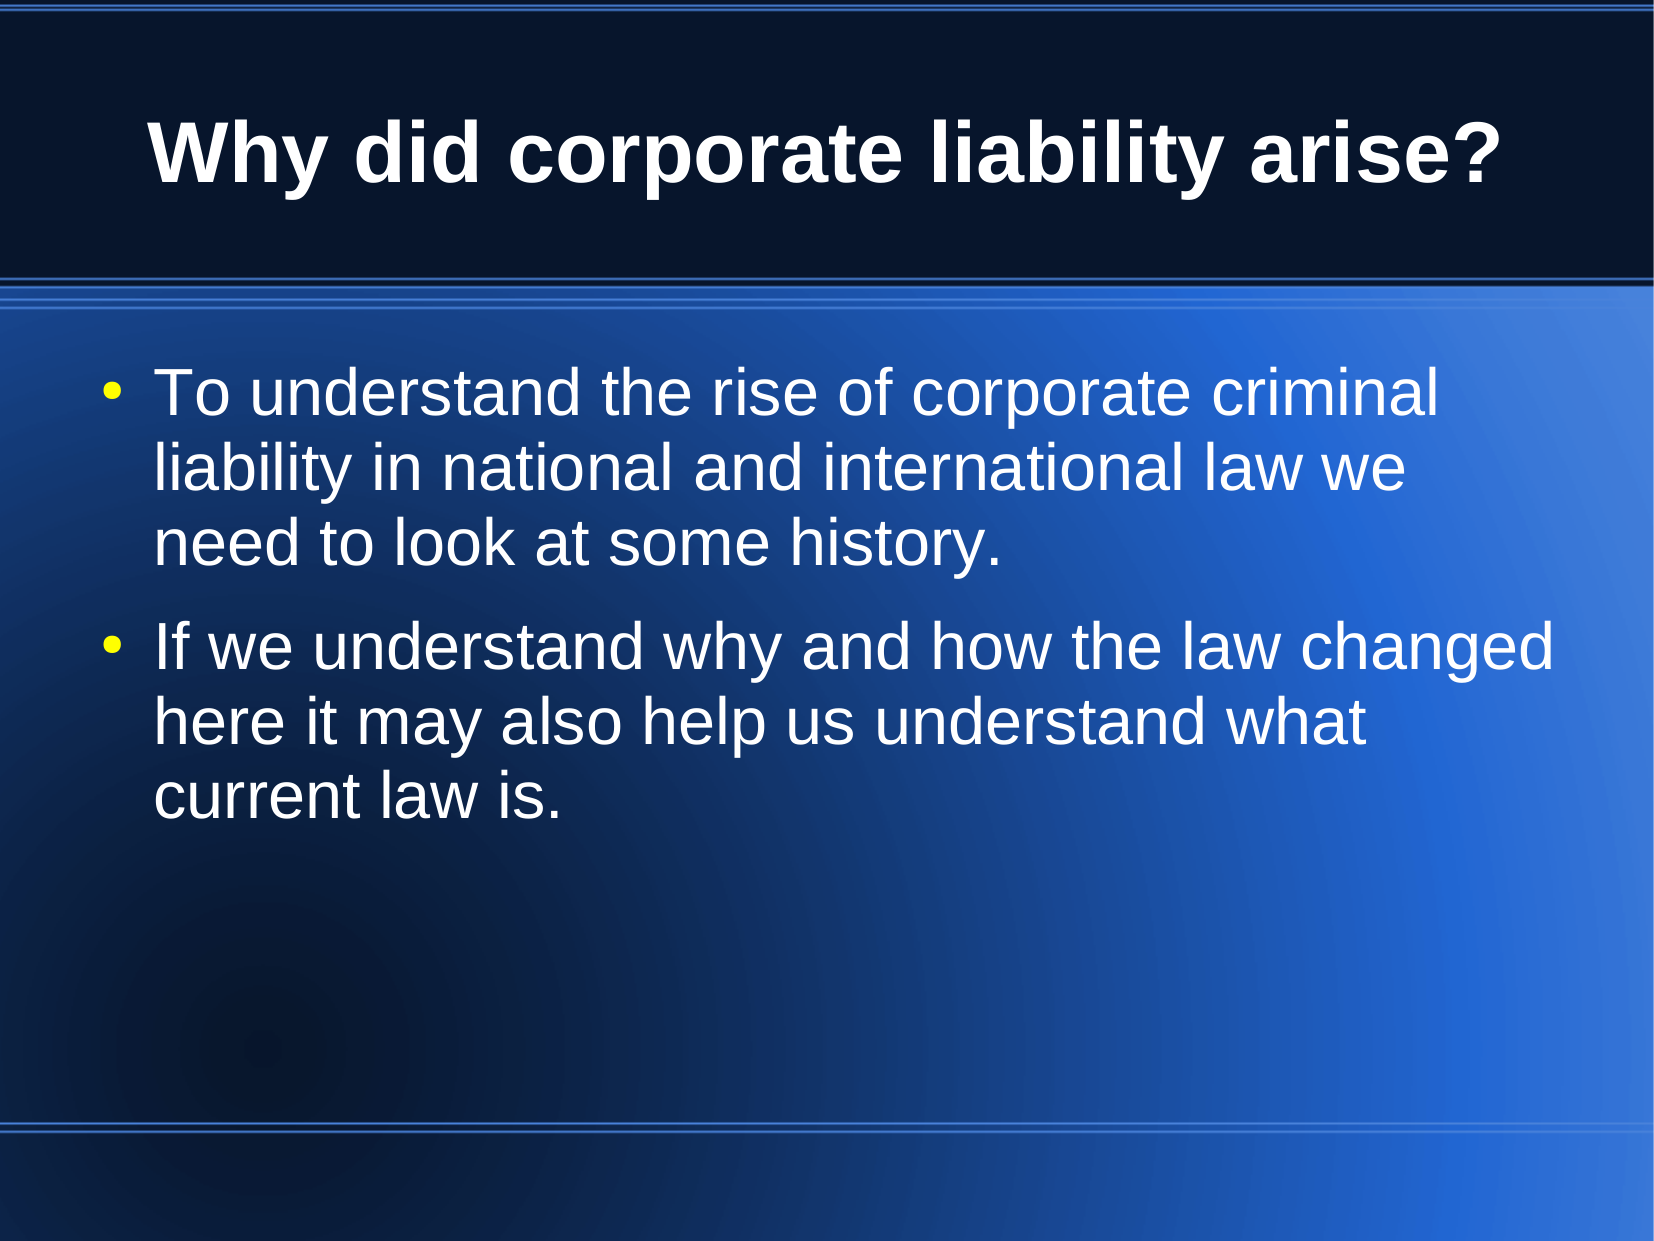

# Why did corporate liability arise?
To understand the rise of corporate criminal liability in national and international law we need to look at some history.
If we understand why and how the law changed here it may also help us understand what current law is.